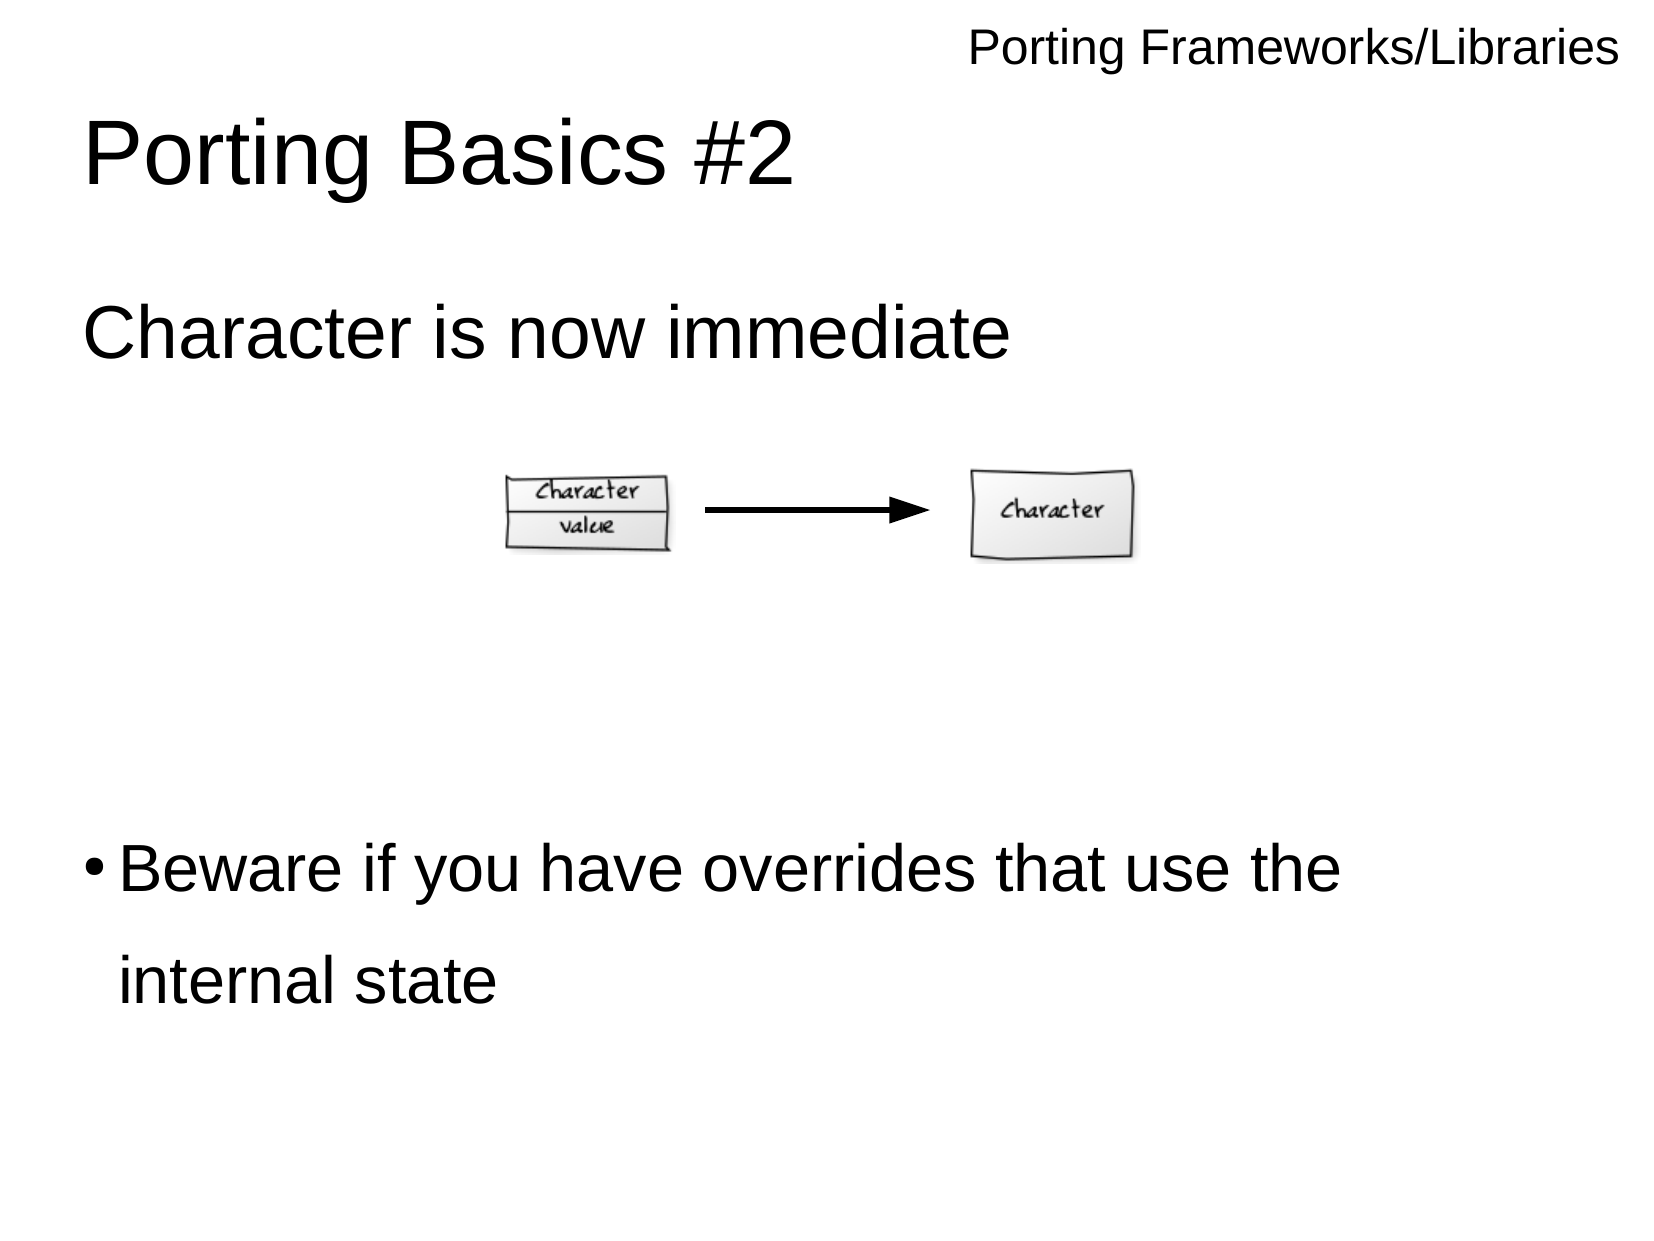

Porting Frameworks/Libraries
# Porting Basics #2
Character is now immediate
Beware if you have overrides that use the internal state